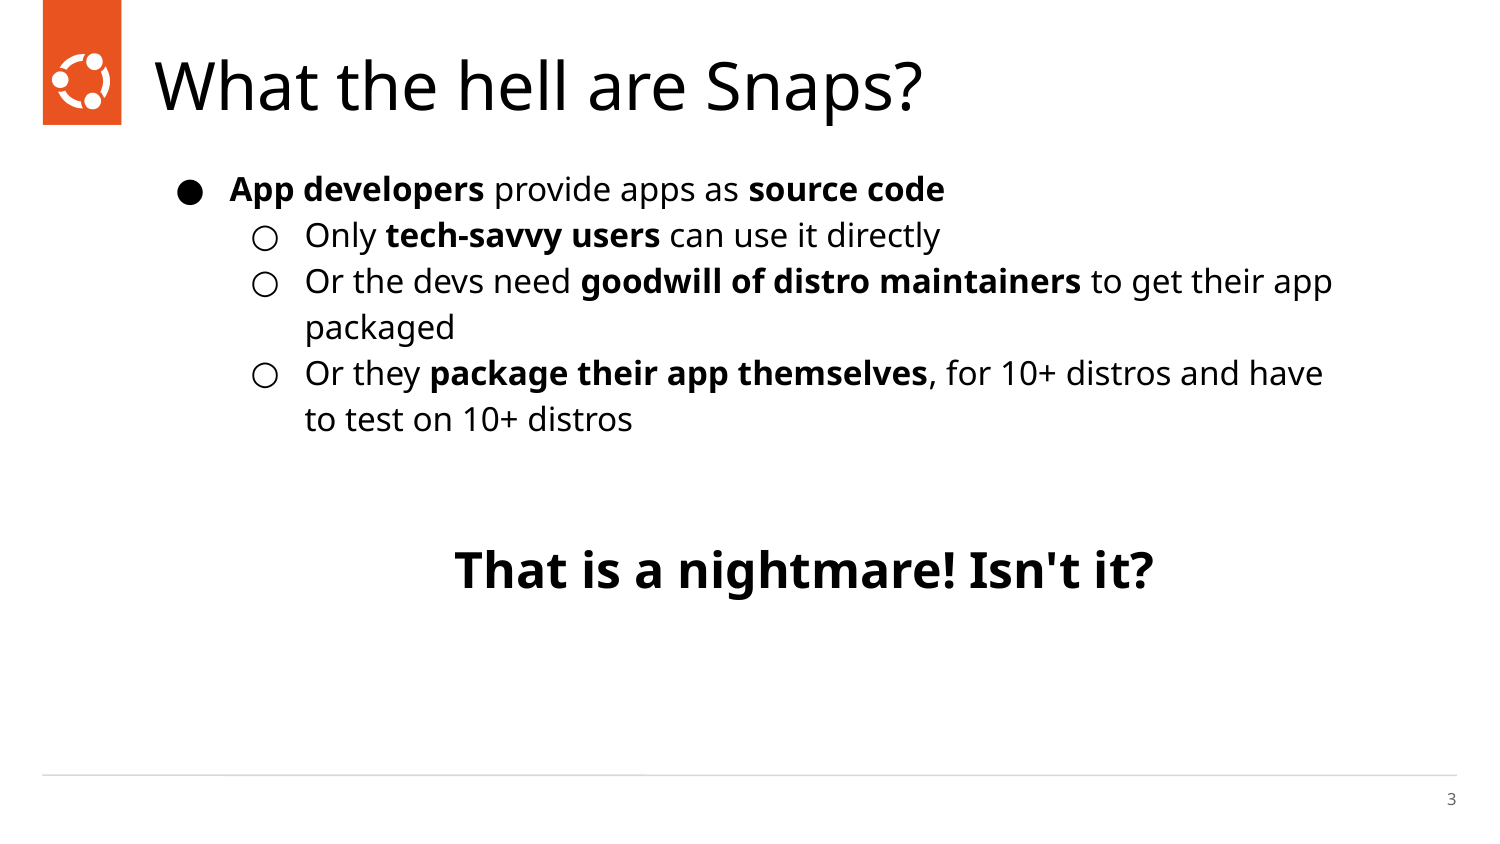

# What the hell are Snaps?
App developers provide apps as source code
Only tech-savvy users can use it directly
Or the devs need goodwill of distro maintainers to get their app packaged
Or they package their app themselves, for 10+ distros and have to test on 10+ distros
That is a nightmare! Isn't it?